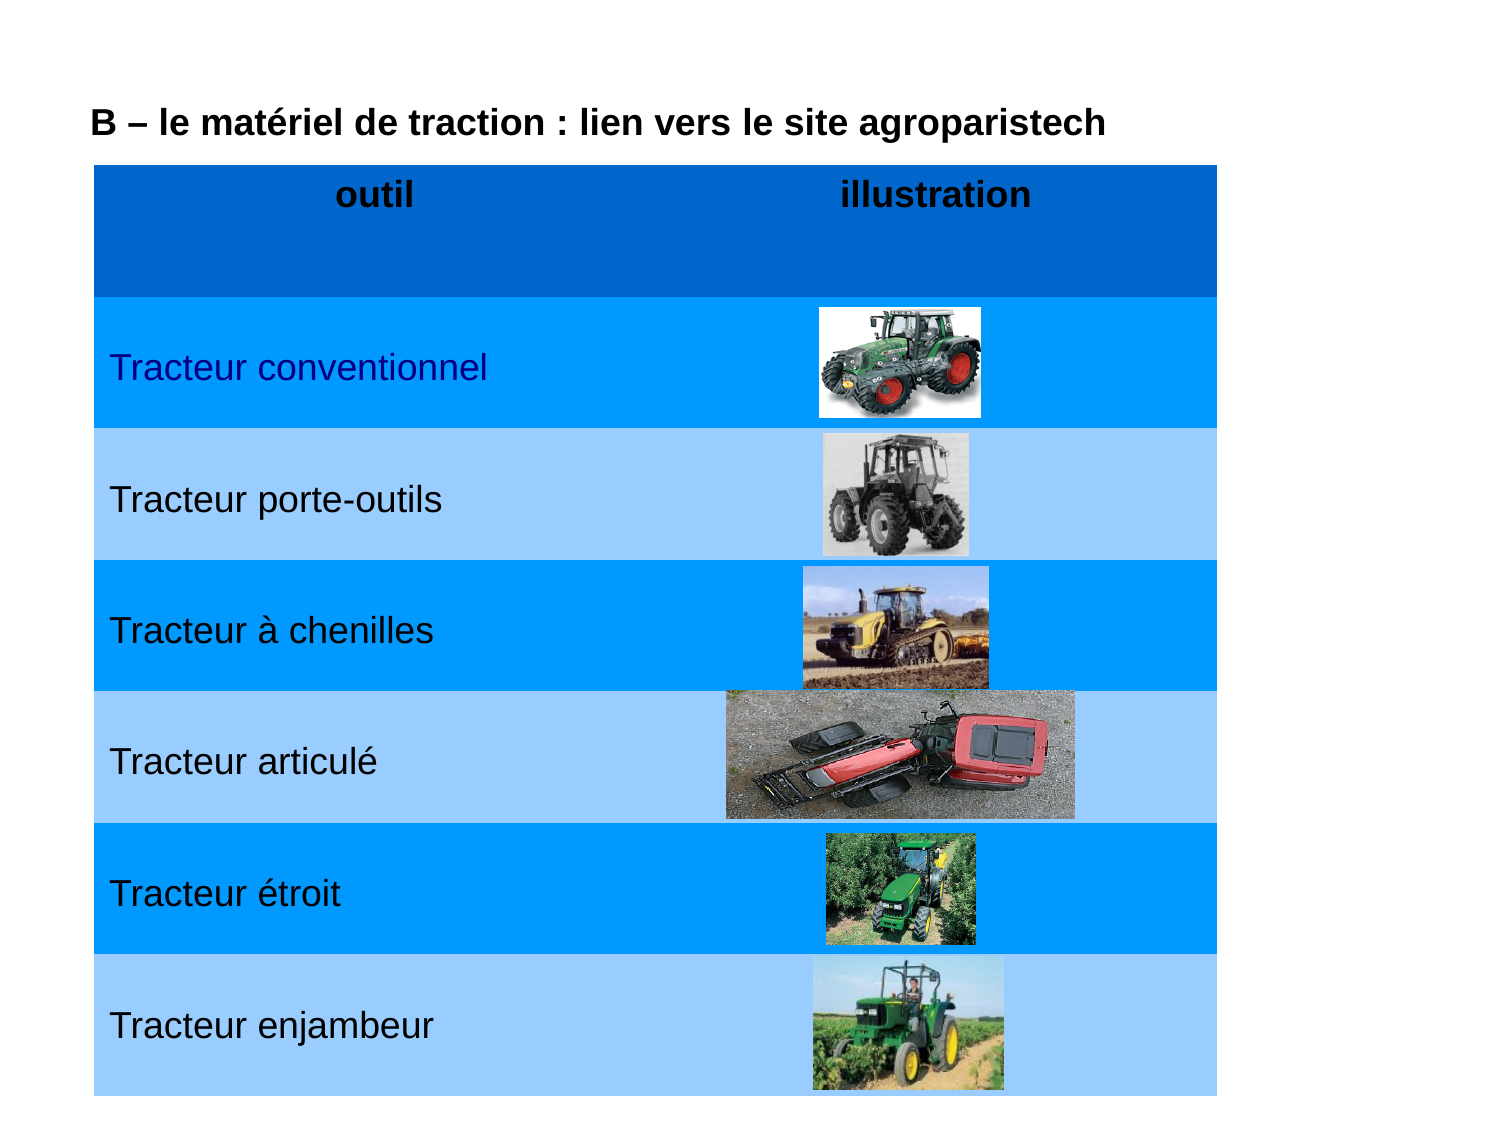

# B – le matériel de traction : lien vers le site agroparistech
| outil | illustration |
| --- | --- |
| Tracteur conventionnel | |
| Tracteur porte-outils | |
| Tracteur à chenilles | |
| Tracteur articulé | |
| Tracteur étroit | |
| Tracteur enjambeur | |